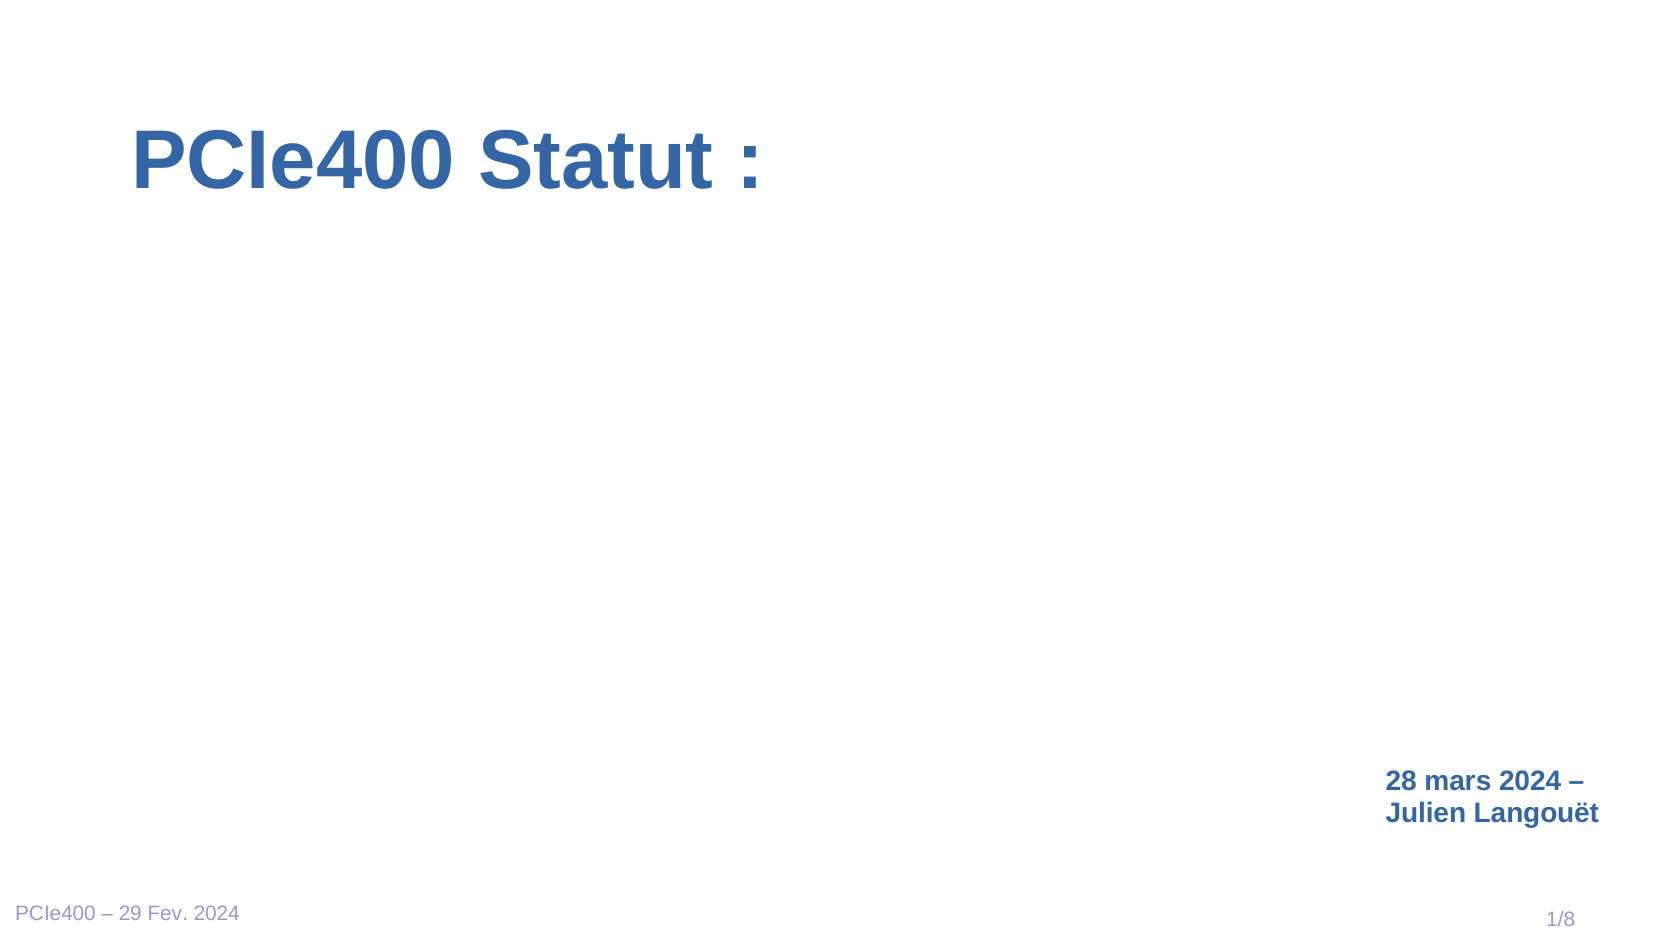

# PCIe400 Statut :
28 mars 2024 – Julien Langouët